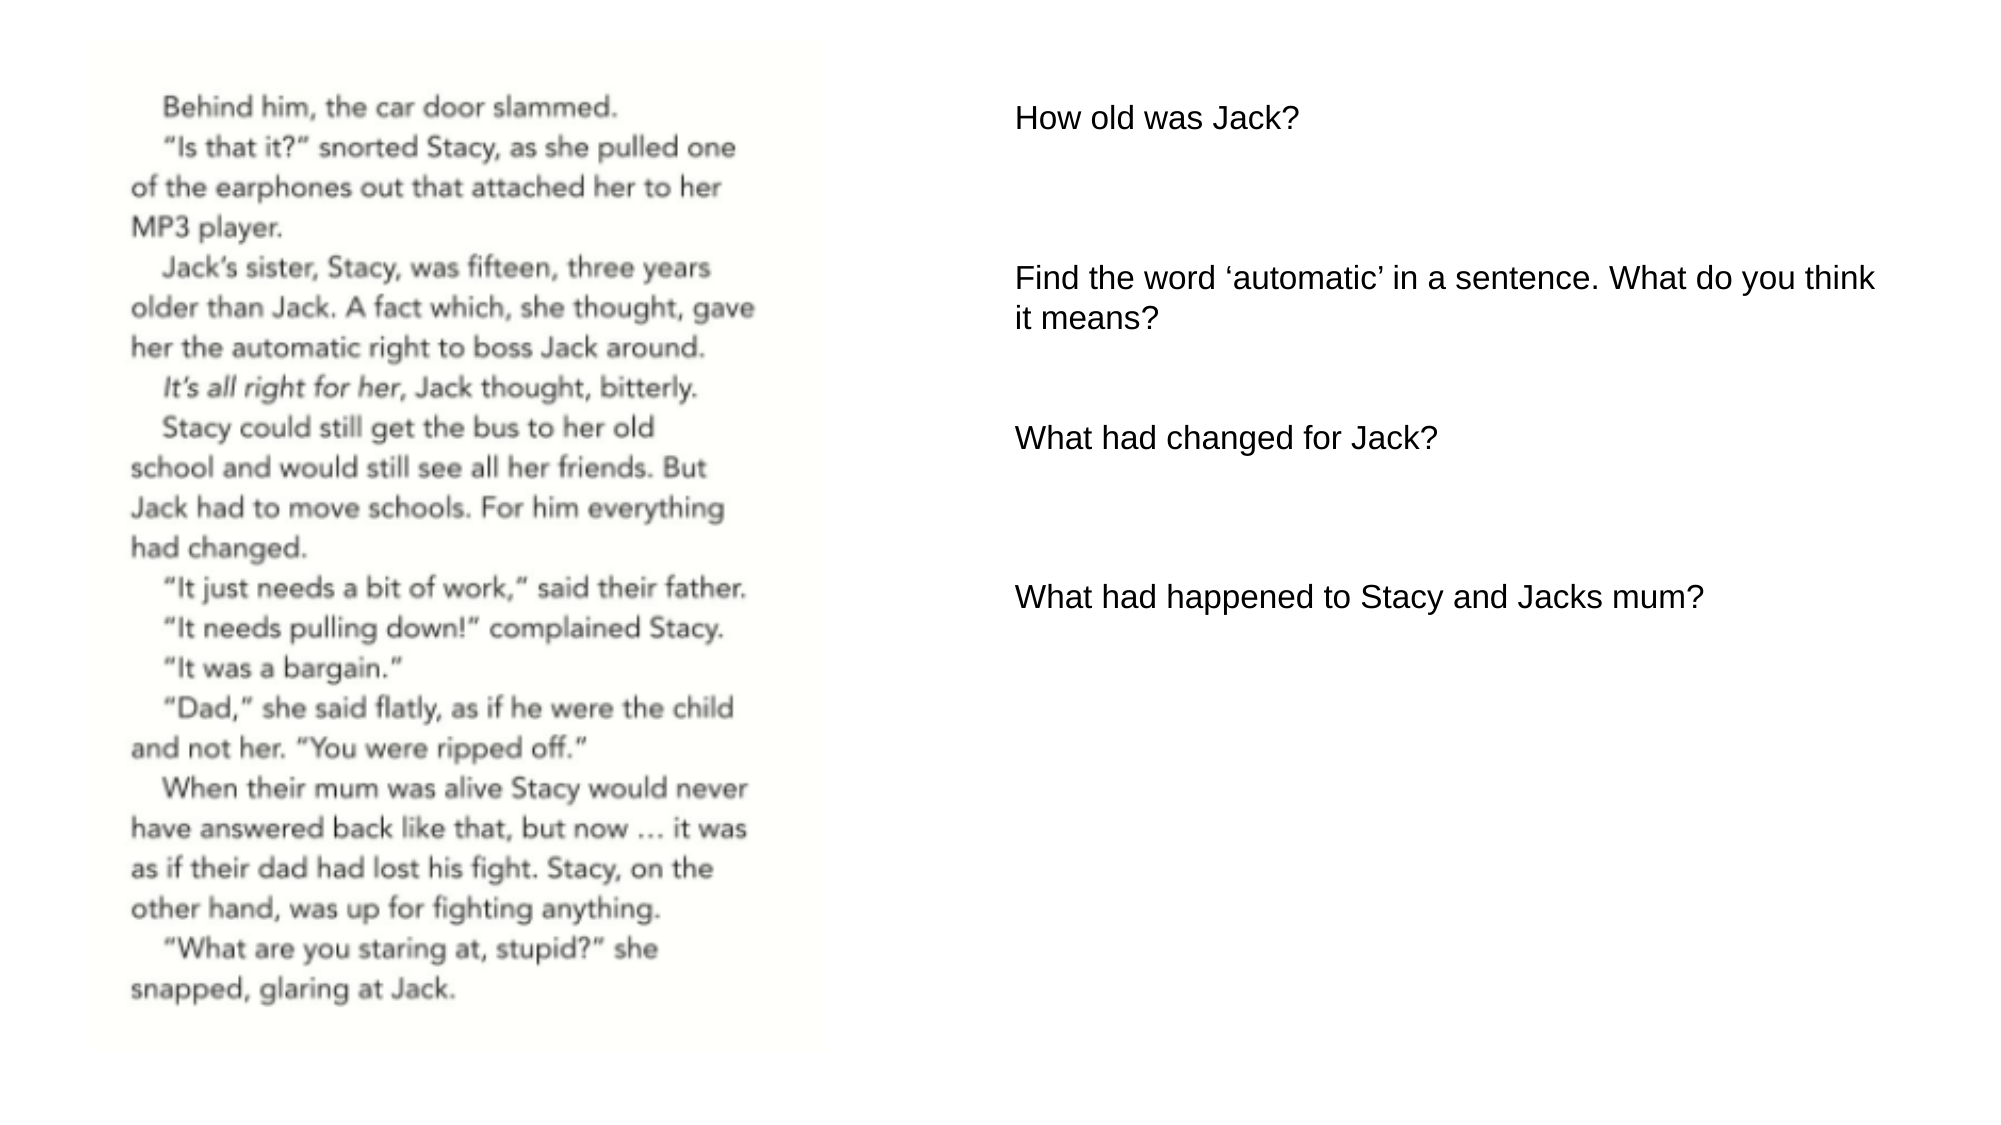

How old was Jack?
Find the word ‘automatic’ in a sentence. What do you think it means?
What had changed for Jack?
What had happened to Stacy and Jacks mum?